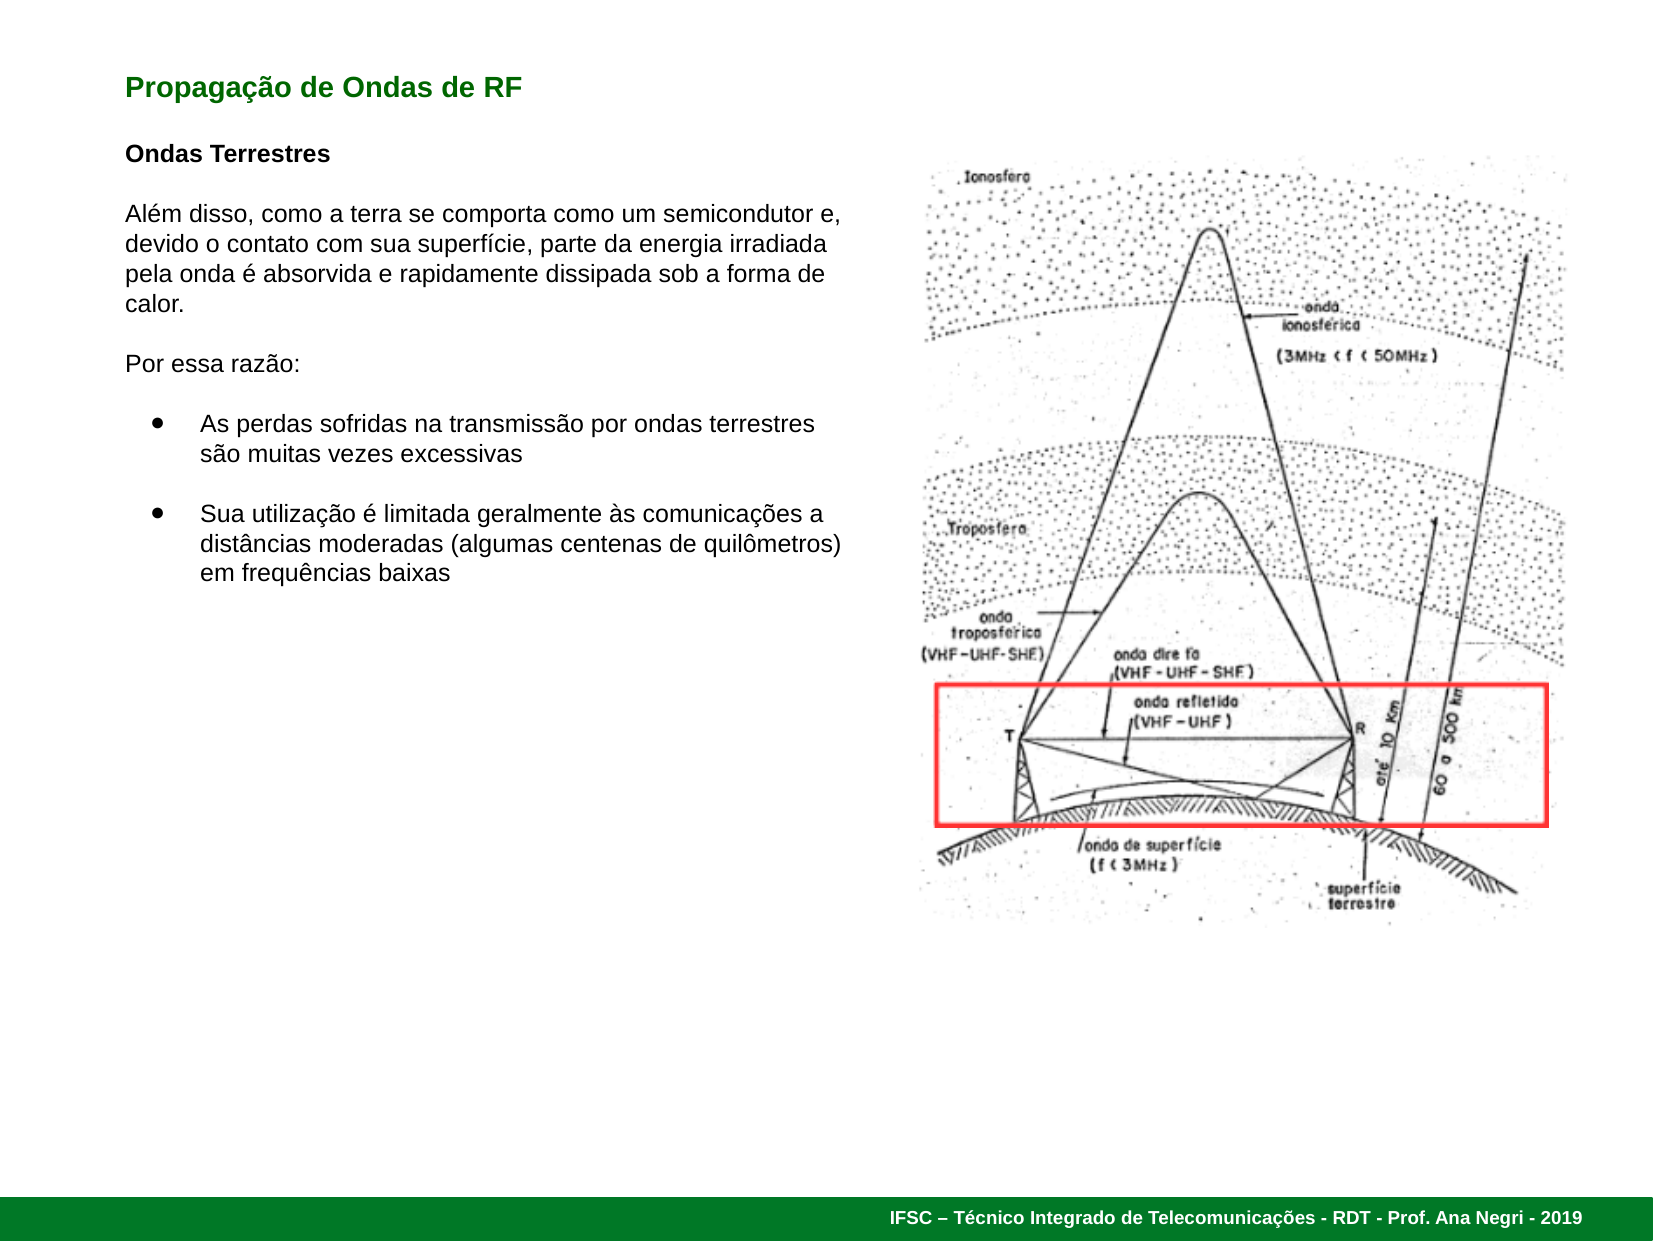

Propagação de Ondas de RF
Ondas Terrestres
Além disso, como a terra se comporta como um semicondutor e, devido o contato com sua superfície, parte da energia irradiada pela onda é absorvida e rapidamente dissipada sob a forma de calor.
Por essa razão:
As perdas sofridas na transmissão por ondas terrestres são muitas vezes excessivas
Sua utilização é limitada geralmente às comunicações a distâncias moderadas (algumas centenas de quilômetros) em frequências baixas
IFSC – Técnico Integrado de Telecomunicações - RDT - Prof. Ana Negri - 2019